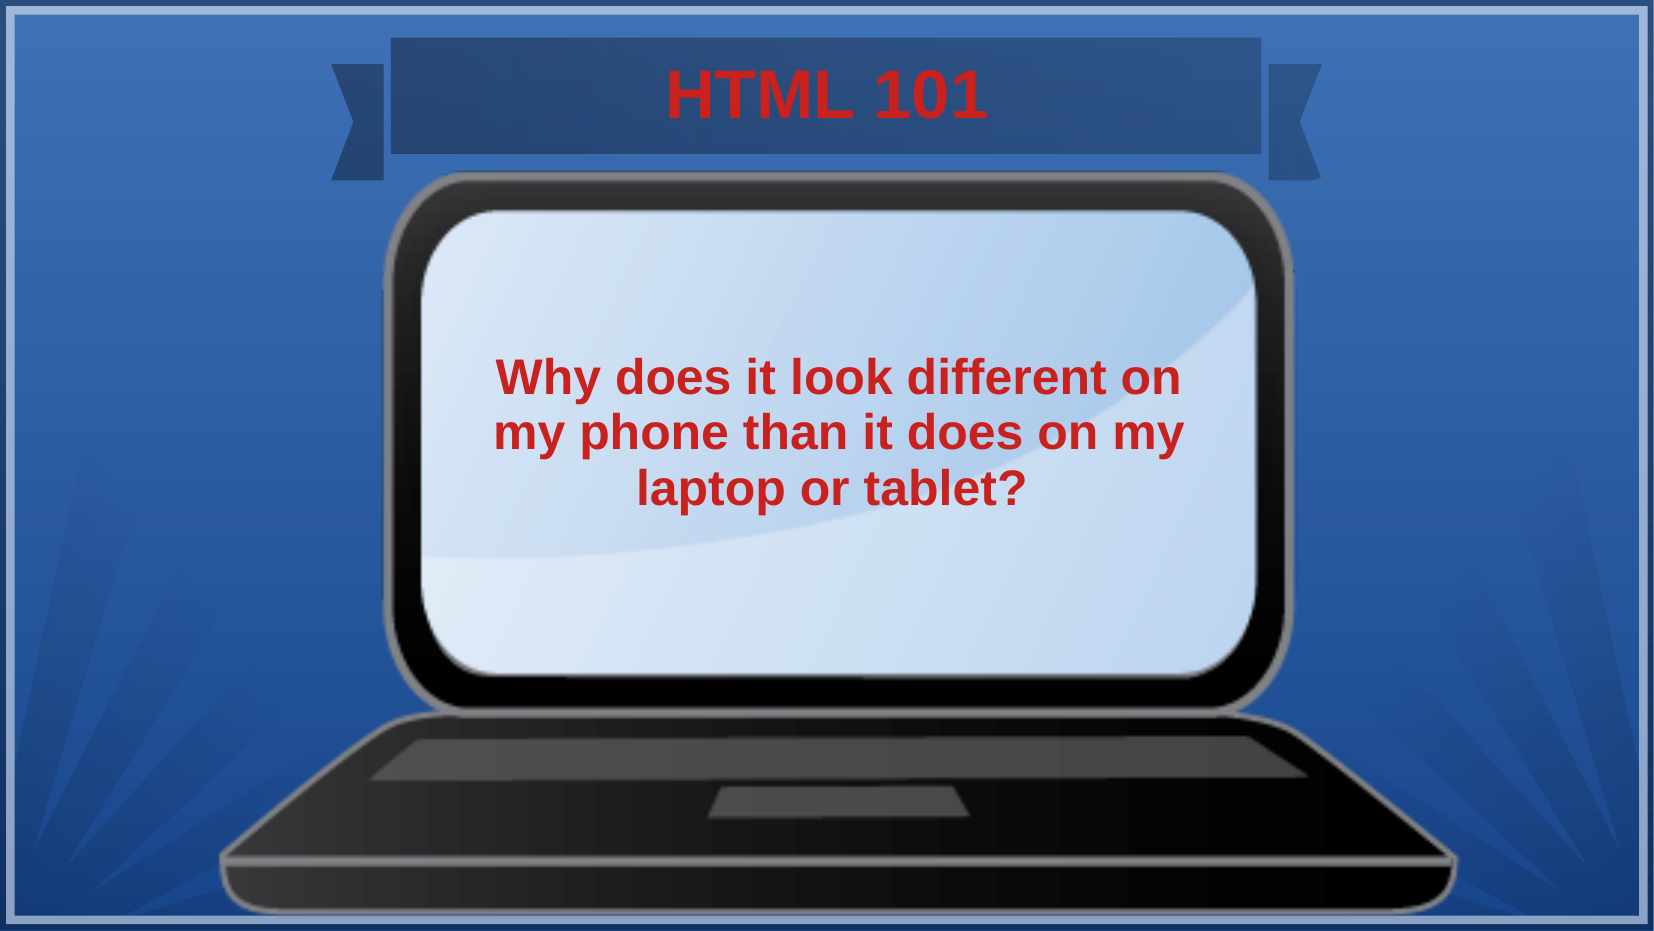

# HTML 101
Why does it look different on my phone than it does on my laptop or tablet?